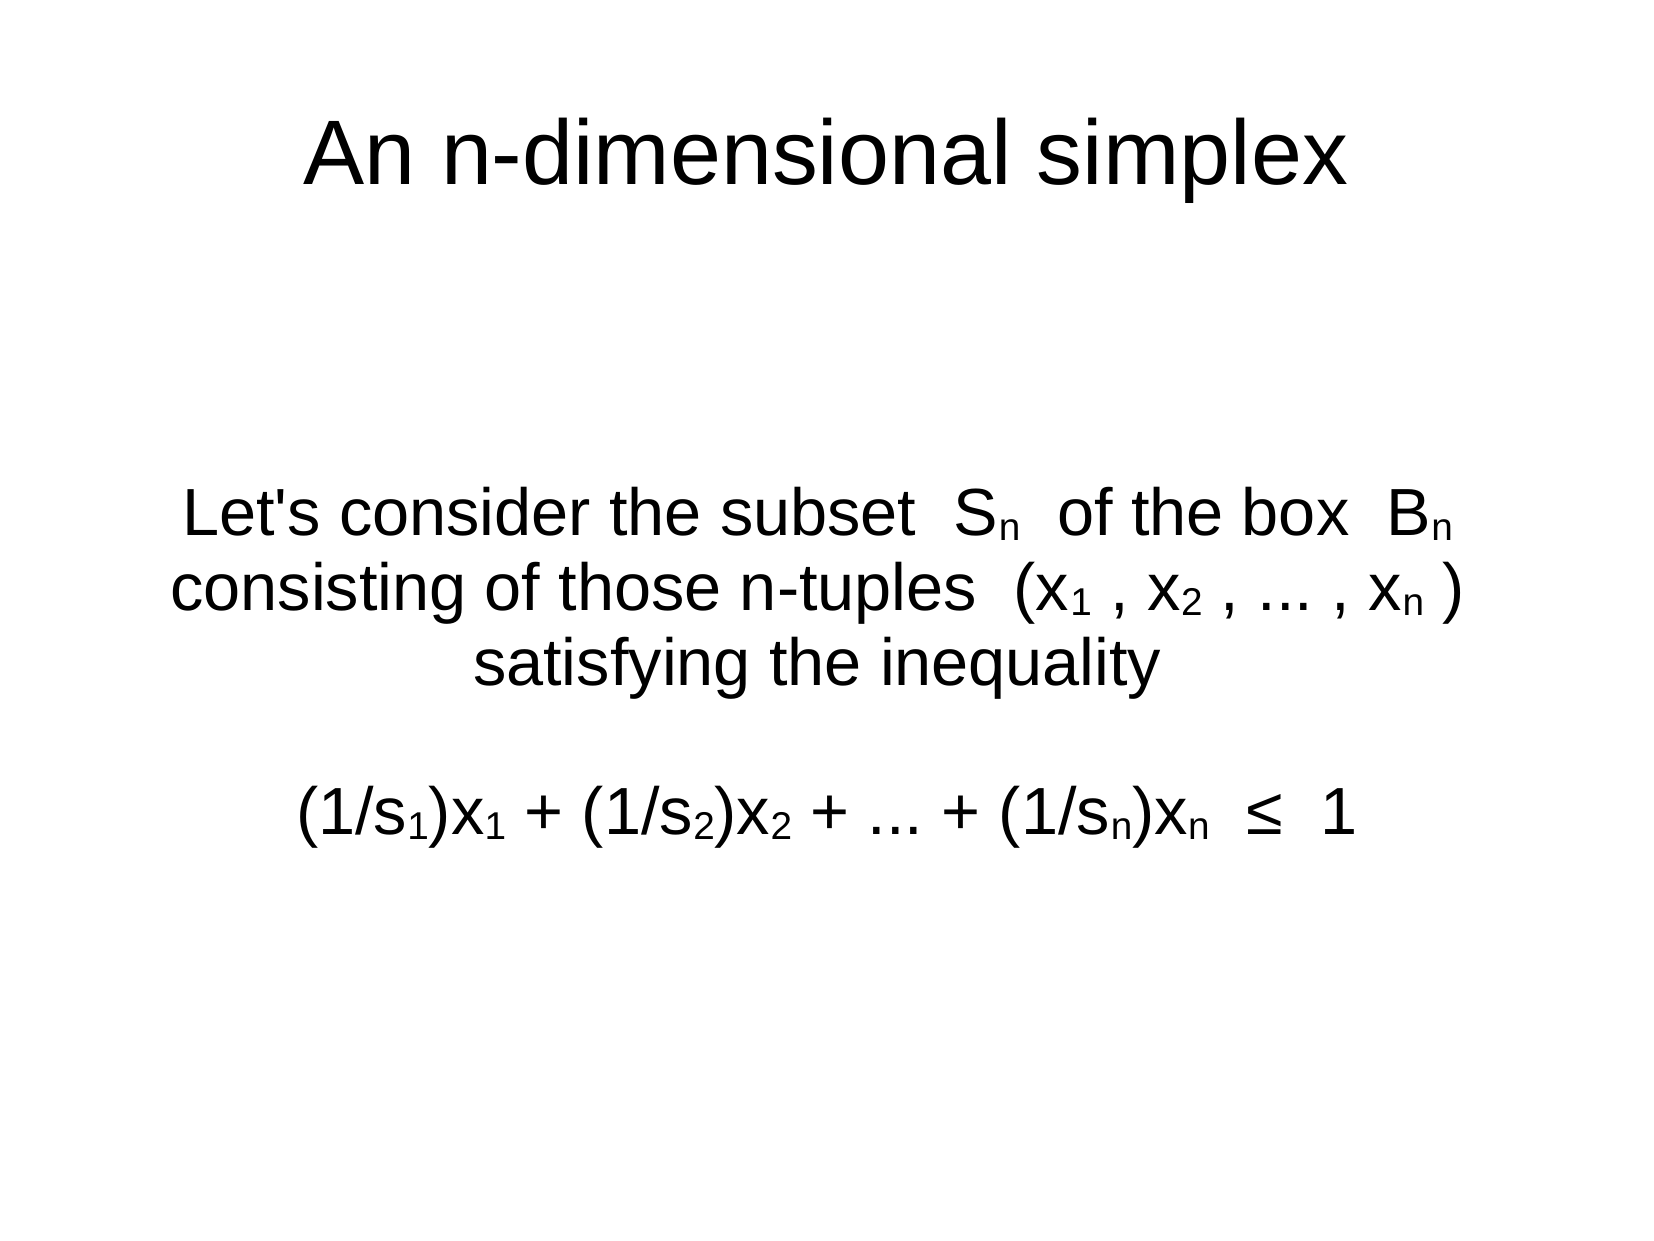

# An n-dimensional simplex
Let's consider the subset Sn of the box Bn consisting of those n-tuples (x1 , x2 , ... , xn ) satisfying the inequality
(1/s1)x1 + (1/s2)x2 + ... + (1/sn)xn ≤ 1